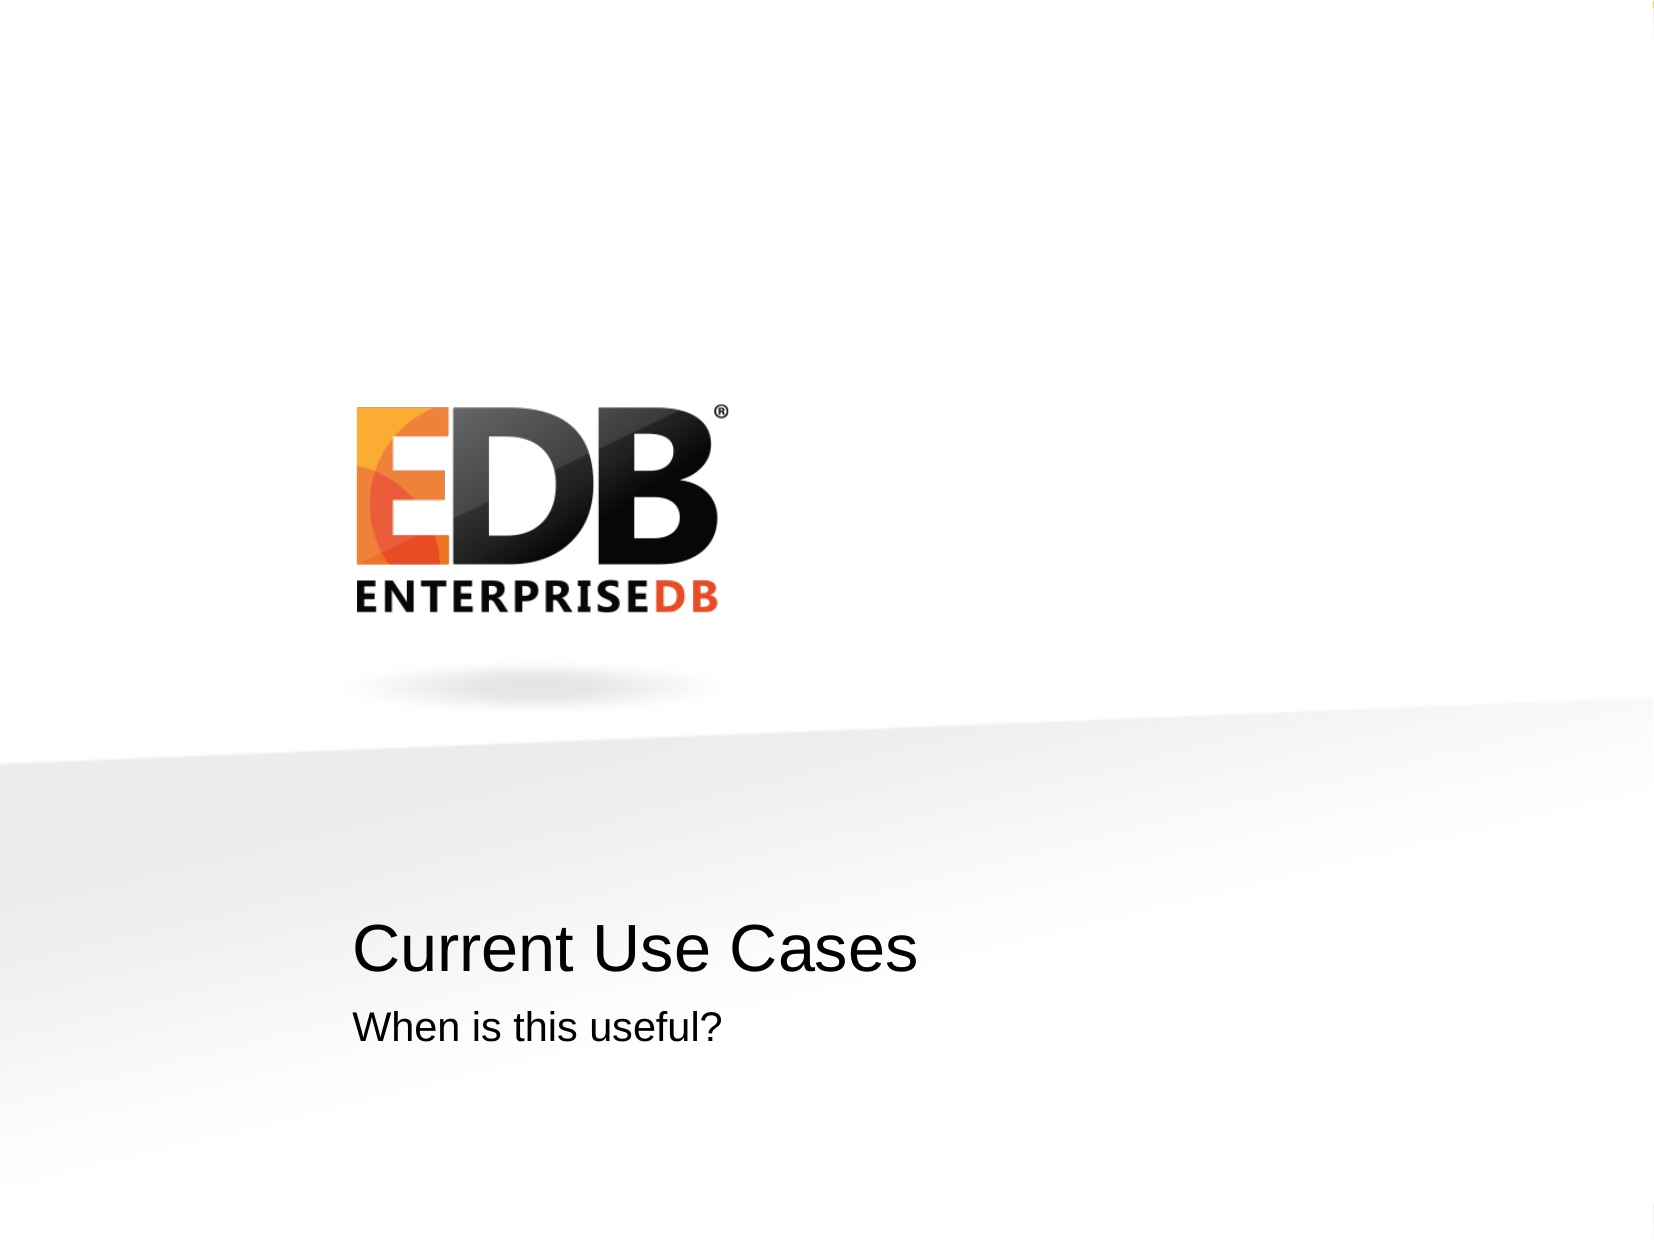

# Current Use Cases
When is this useful?